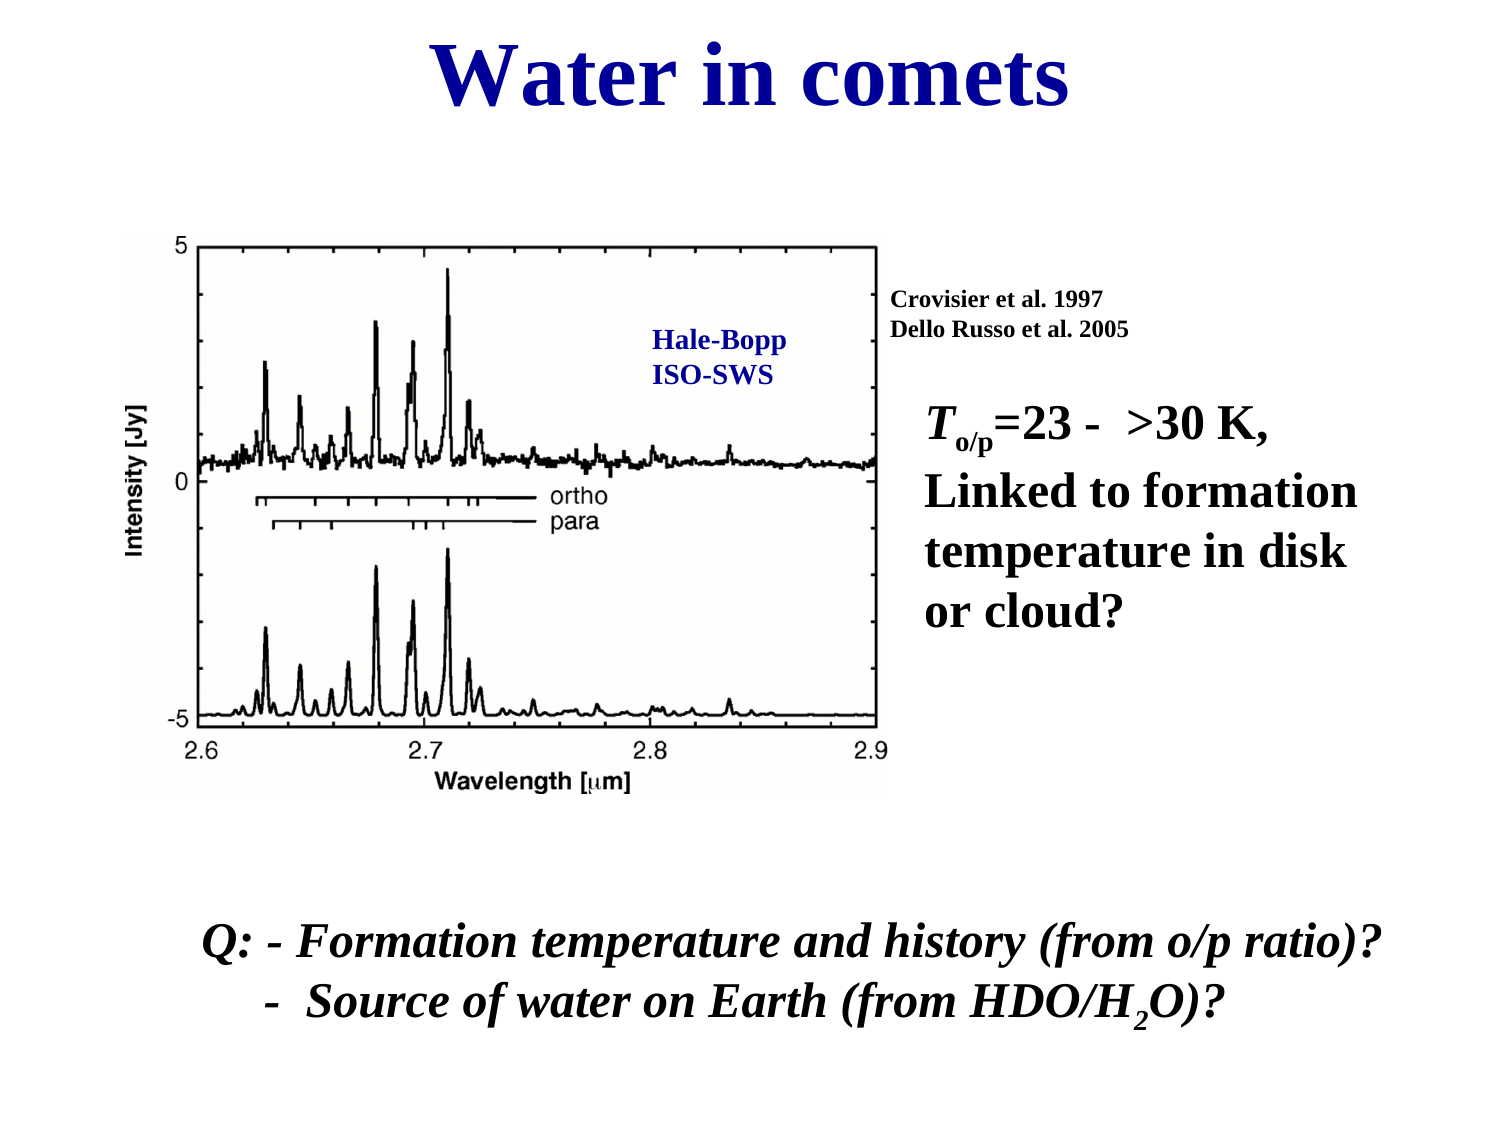

# Water in comets
Crovisier et al. 1997
Dello Russo et al. 2005
Hale-Bopp
ISO-SWS
To/p=23 - >30 K,
Linked to formation
temperature in disk
or cloud?
h & Bergin 2004
Q: - Formation temperature and history (from o/p ratio)?
 - Source of water on Earth (from HDO/H2O)?